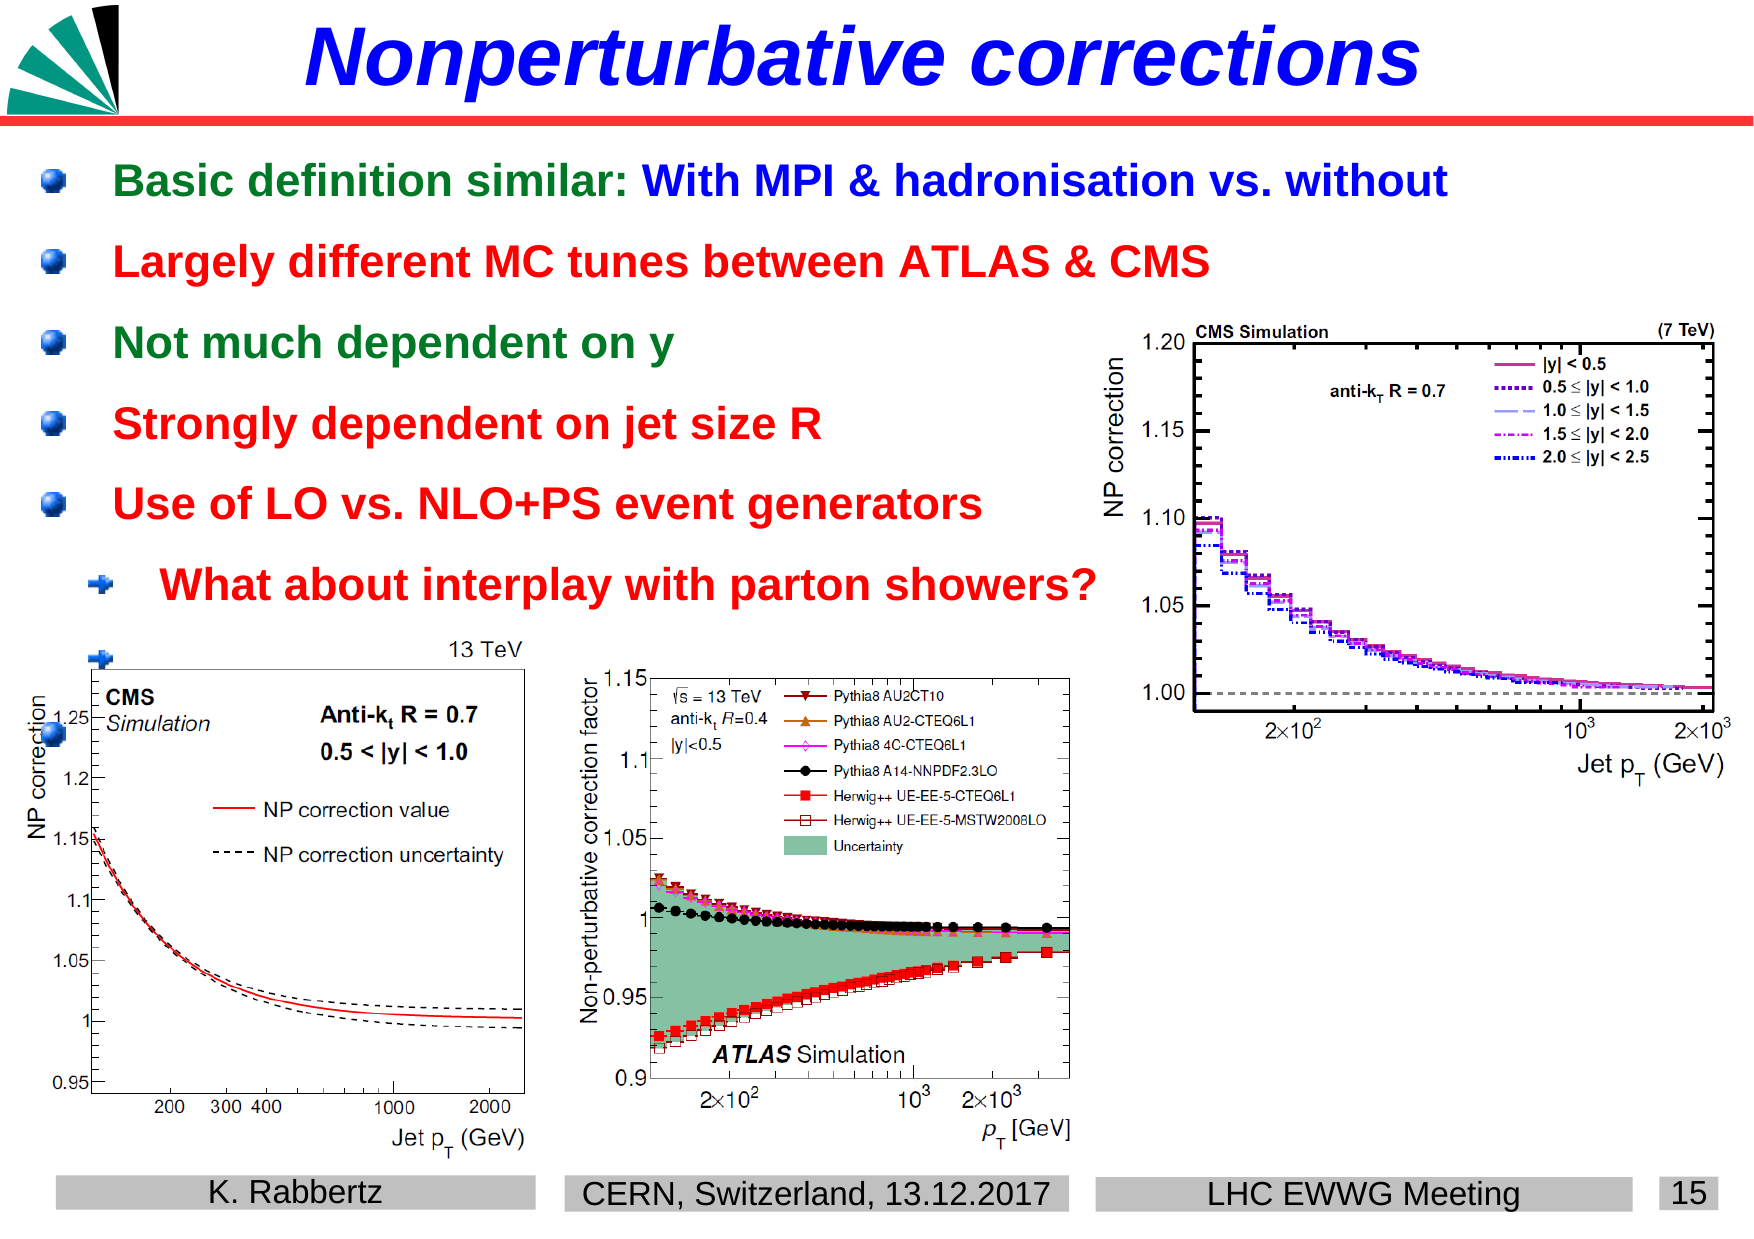

# Nonperturbative corrections
Basic definition similar: With MPI & hadronisation vs. without
Largely different MC tunes between ATLAS & CMS
Not much dependent on y
Strongly dependent on jet size R
Use of LO vs. NLO+PS event generators
What about interplay with parton showers?